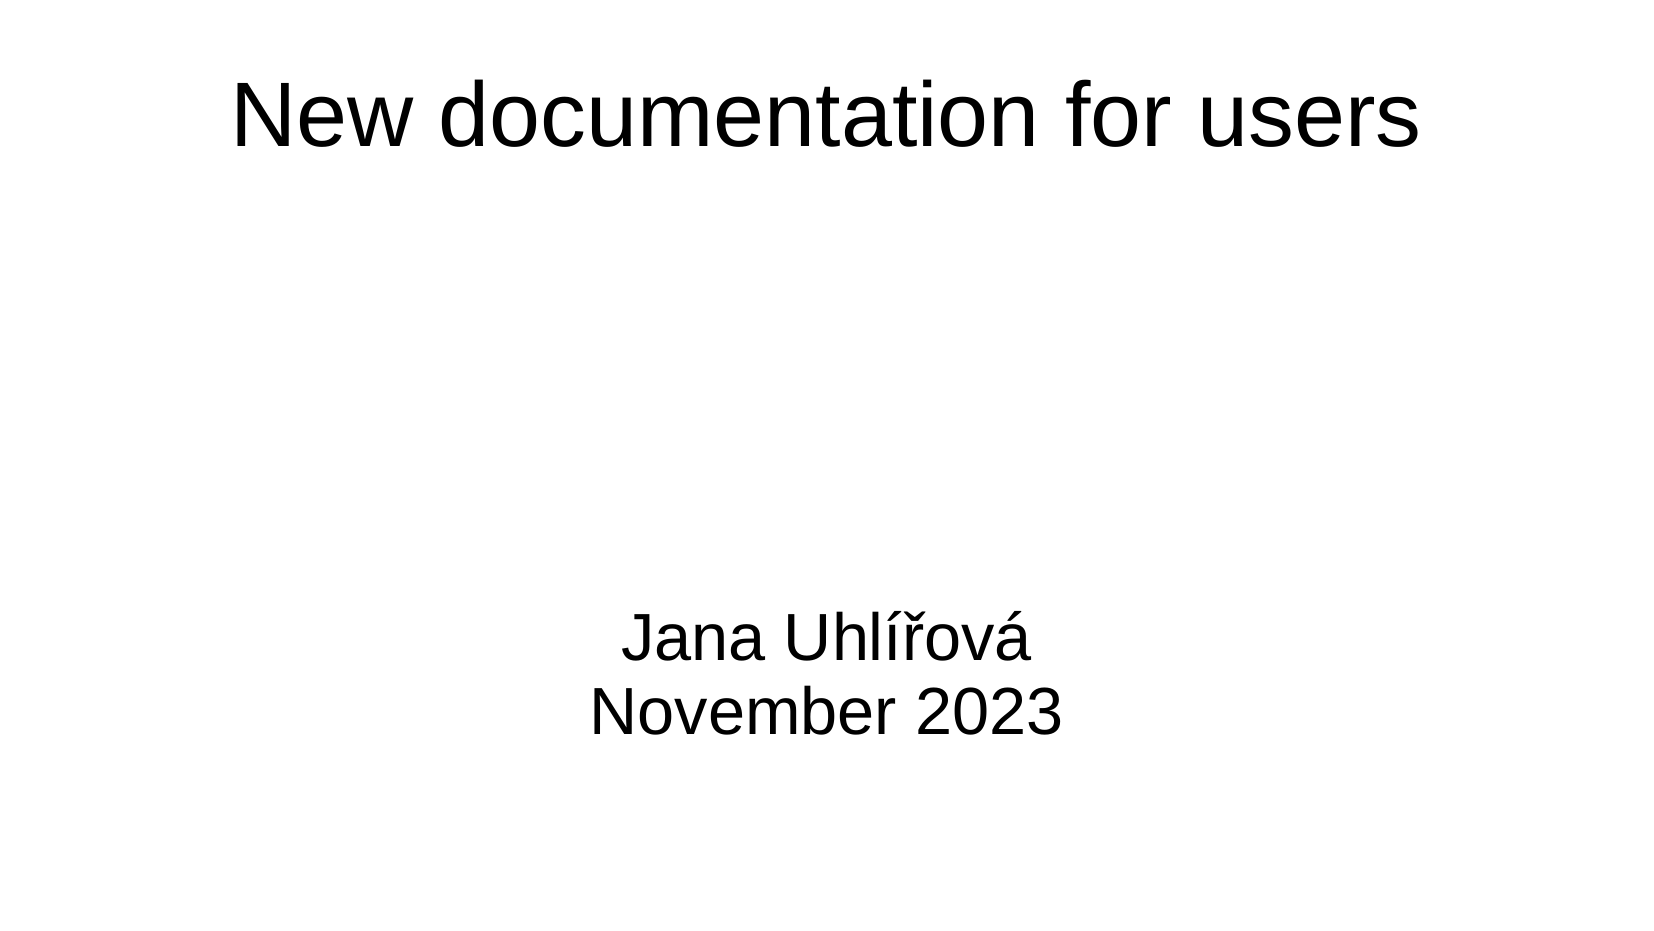

# New documentation for users
Jana Uhlířová
November 2023